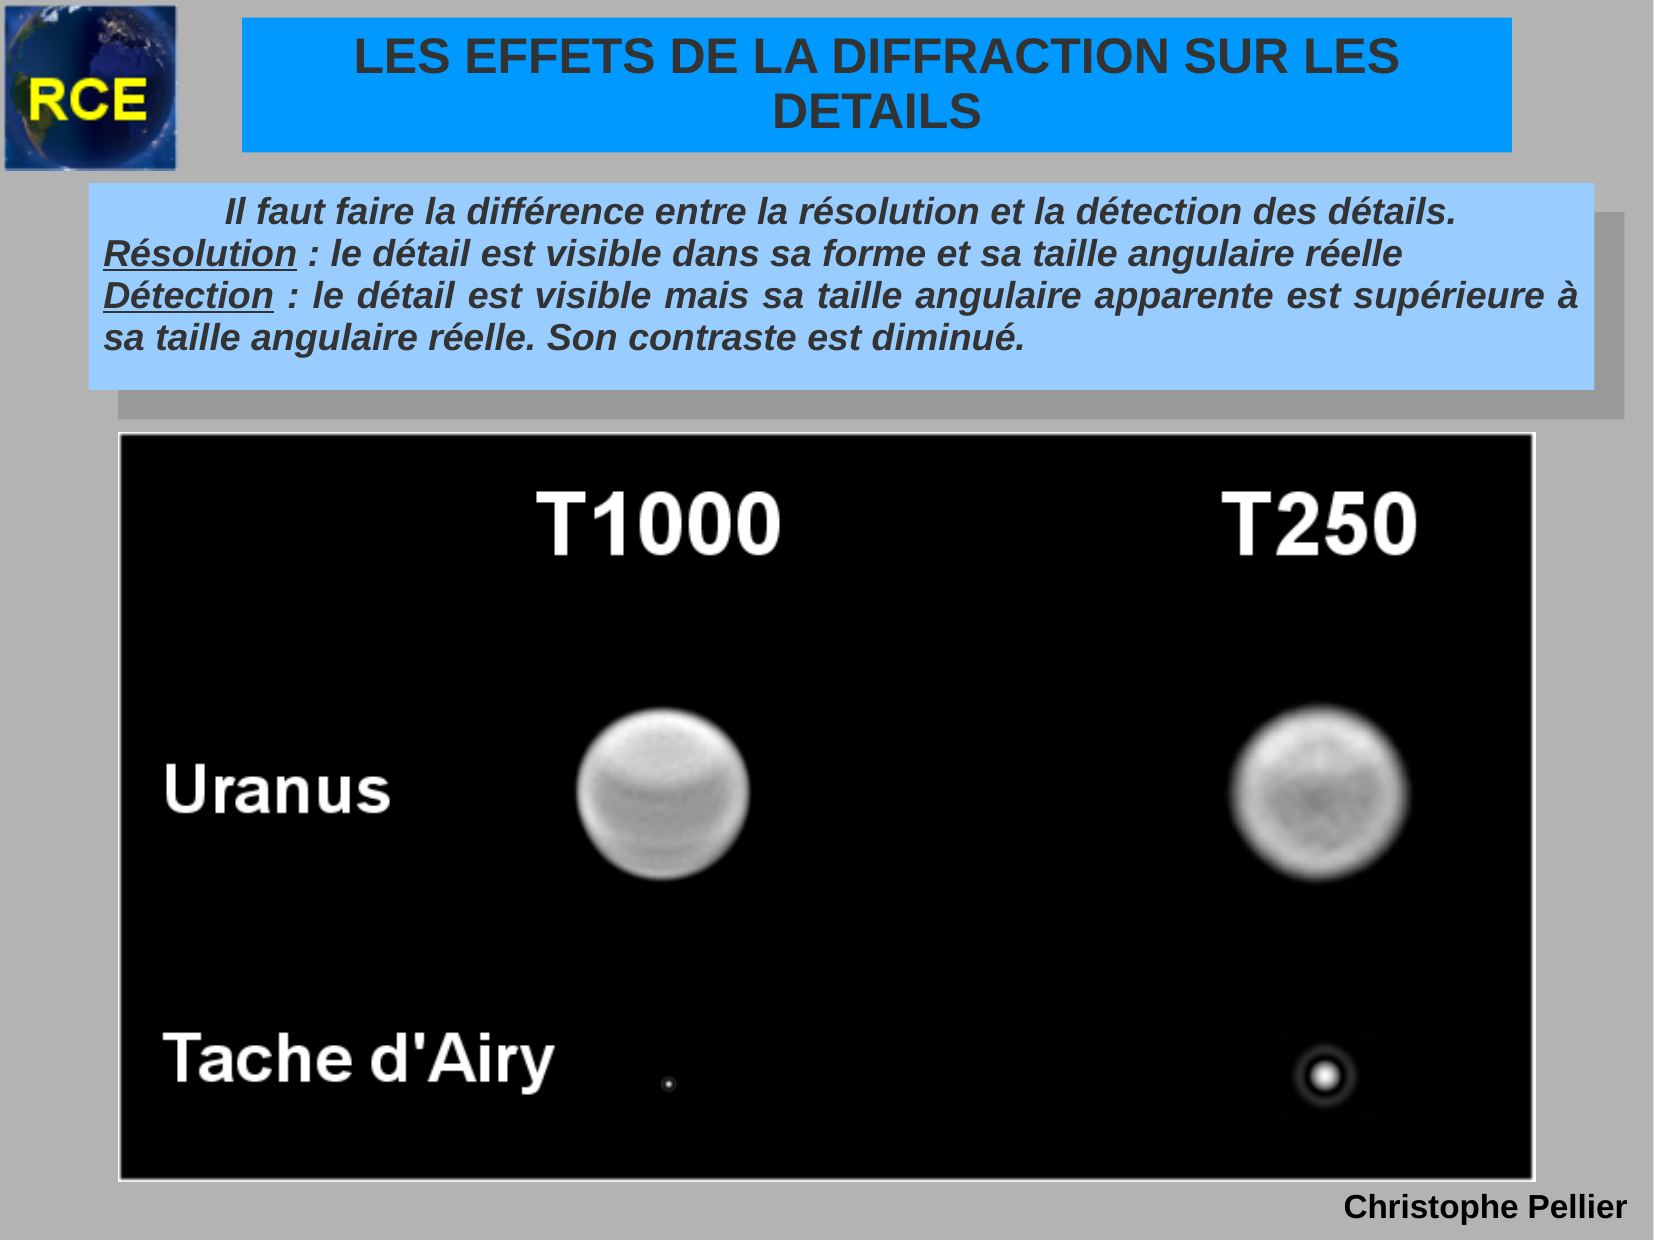

LES EFFETS DE LA DIFFRACTION SUR LES DETAILS
Il faut faire la différence entre la résolution et la détection des détails.
Résolution : le détail est visible dans sa forme et sa taille angulaire réelle
Détection : le détail est visible mais sa taille angulaire apparente est supérieure à sa taille angulaire réelle. Son contraste est diminué.
Christophe Pellier